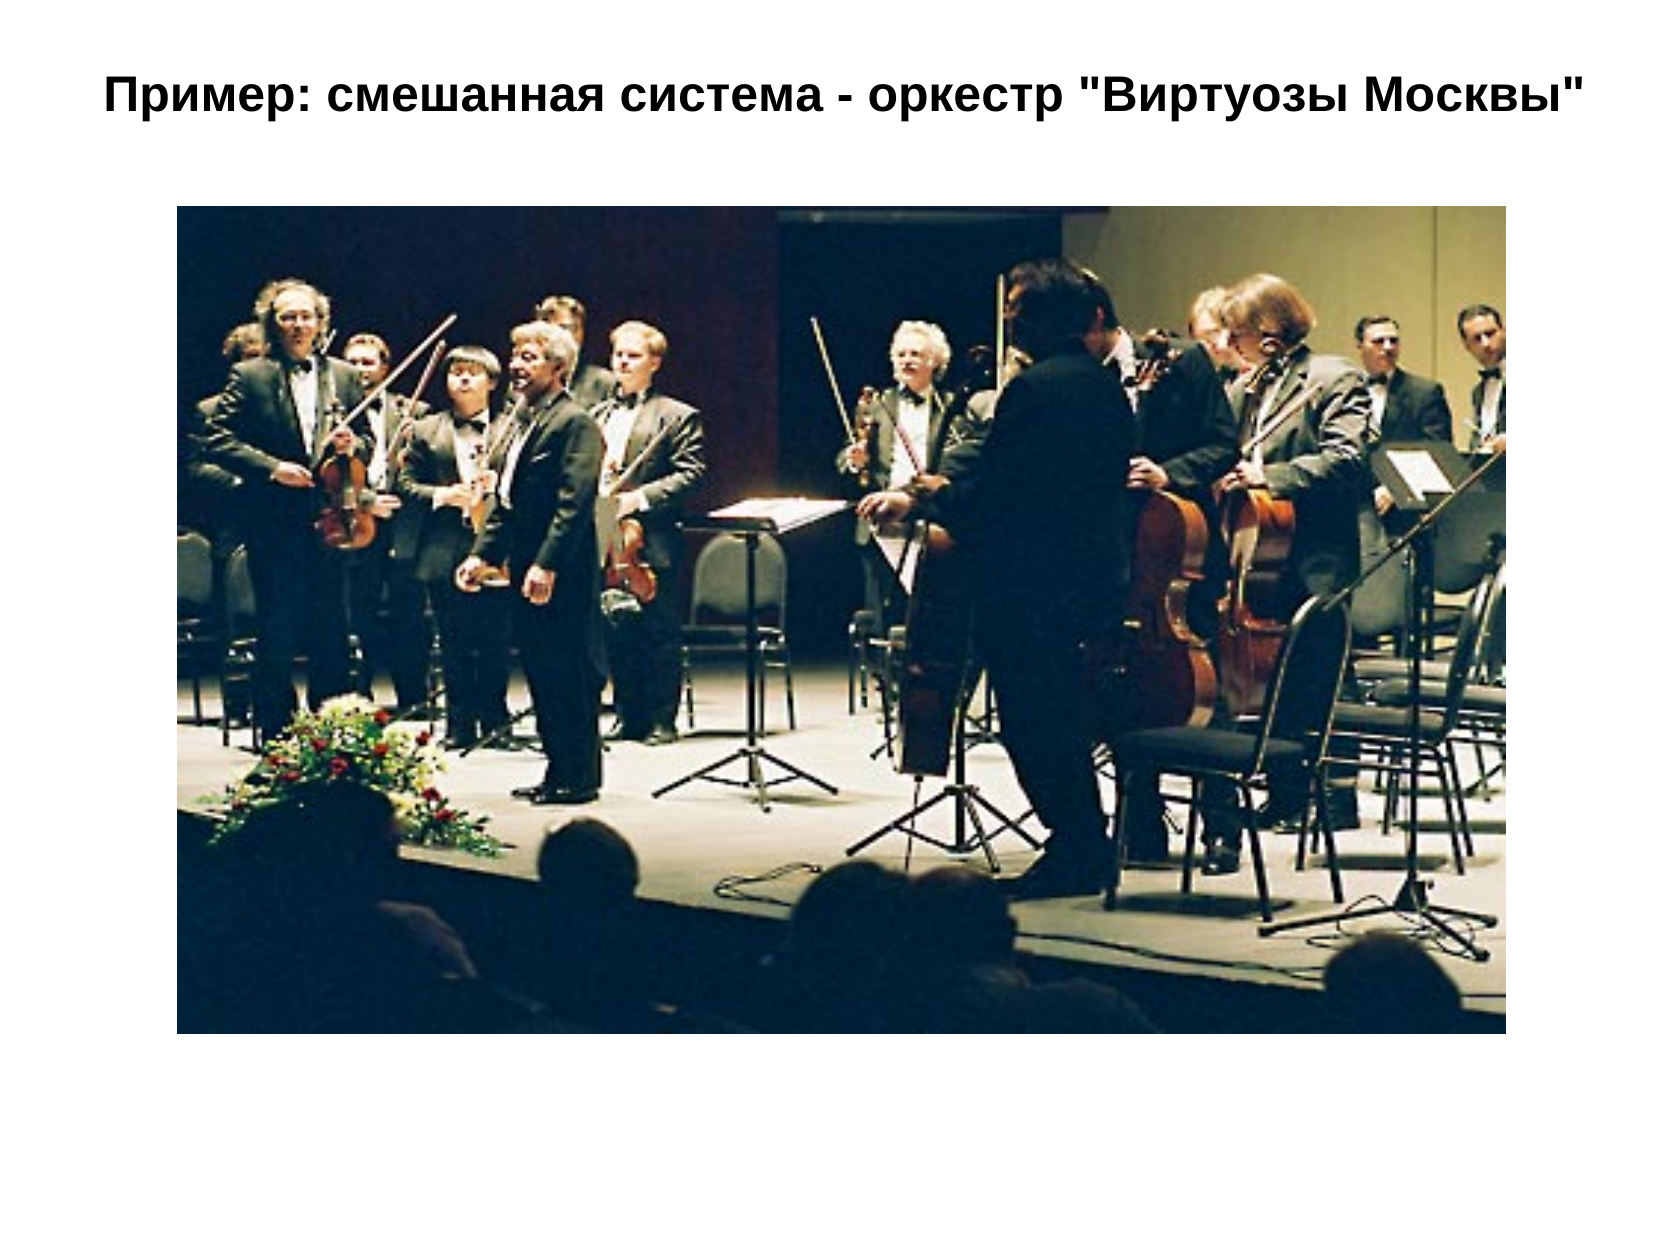

Пример: смешанная система - оркестр "Виртуозы Москвы"